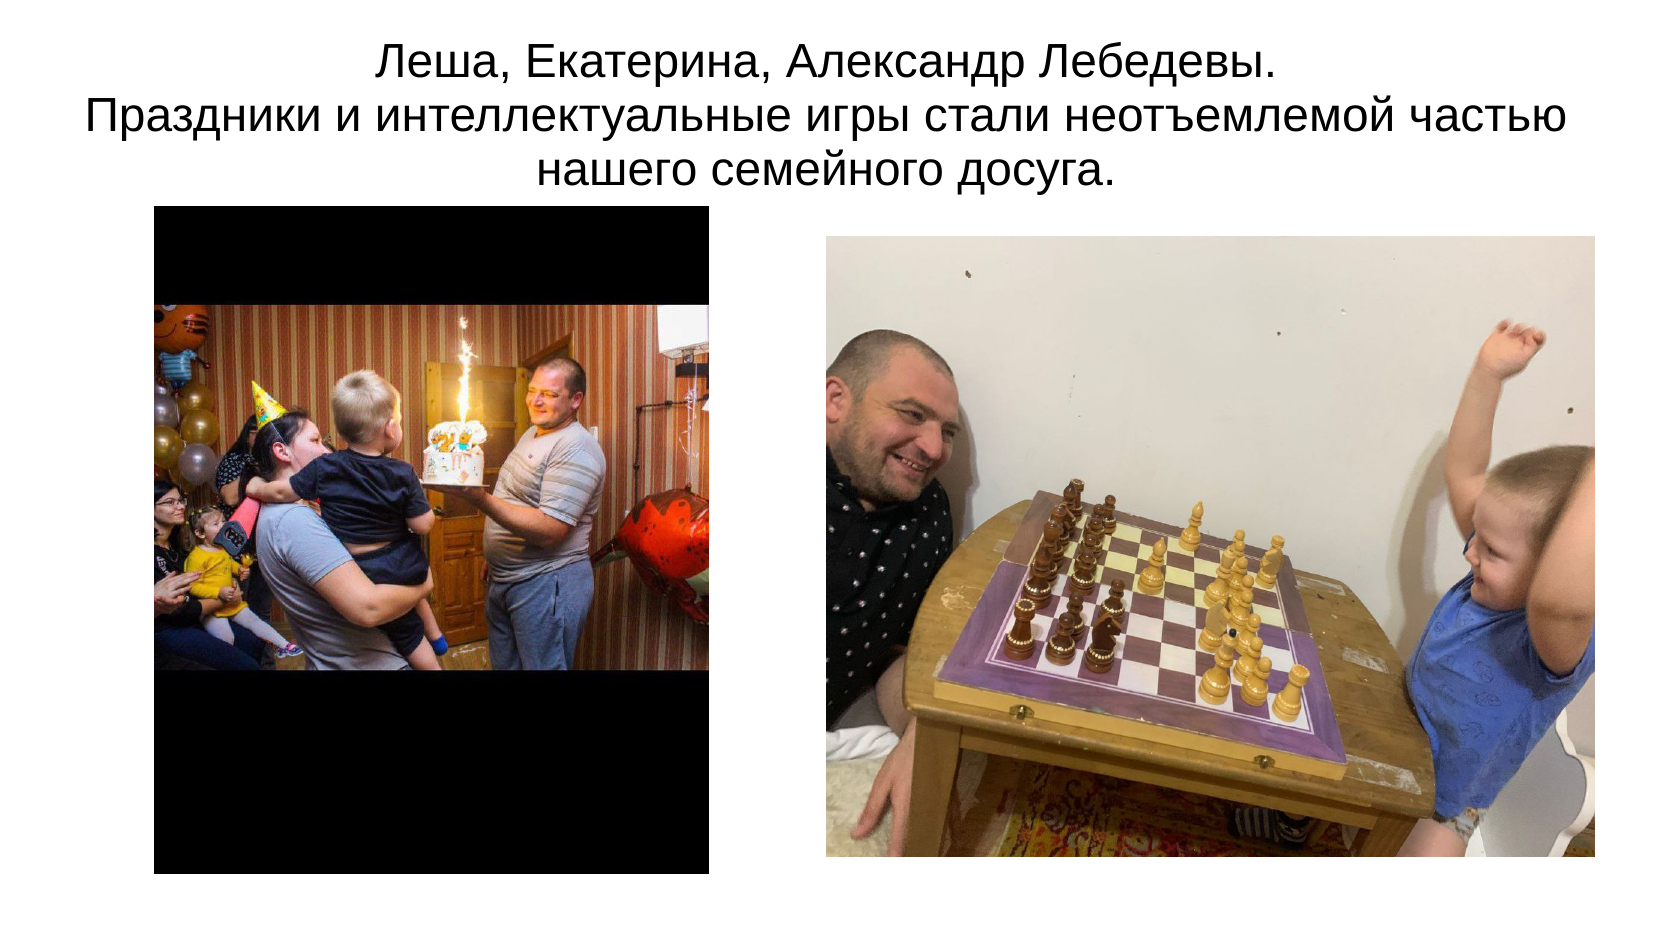

# Леша, Екатерина, Александр Лебедевы. Праздники и интеллектуальные игры стали неотъемлемой частью нашего семейного досуга.